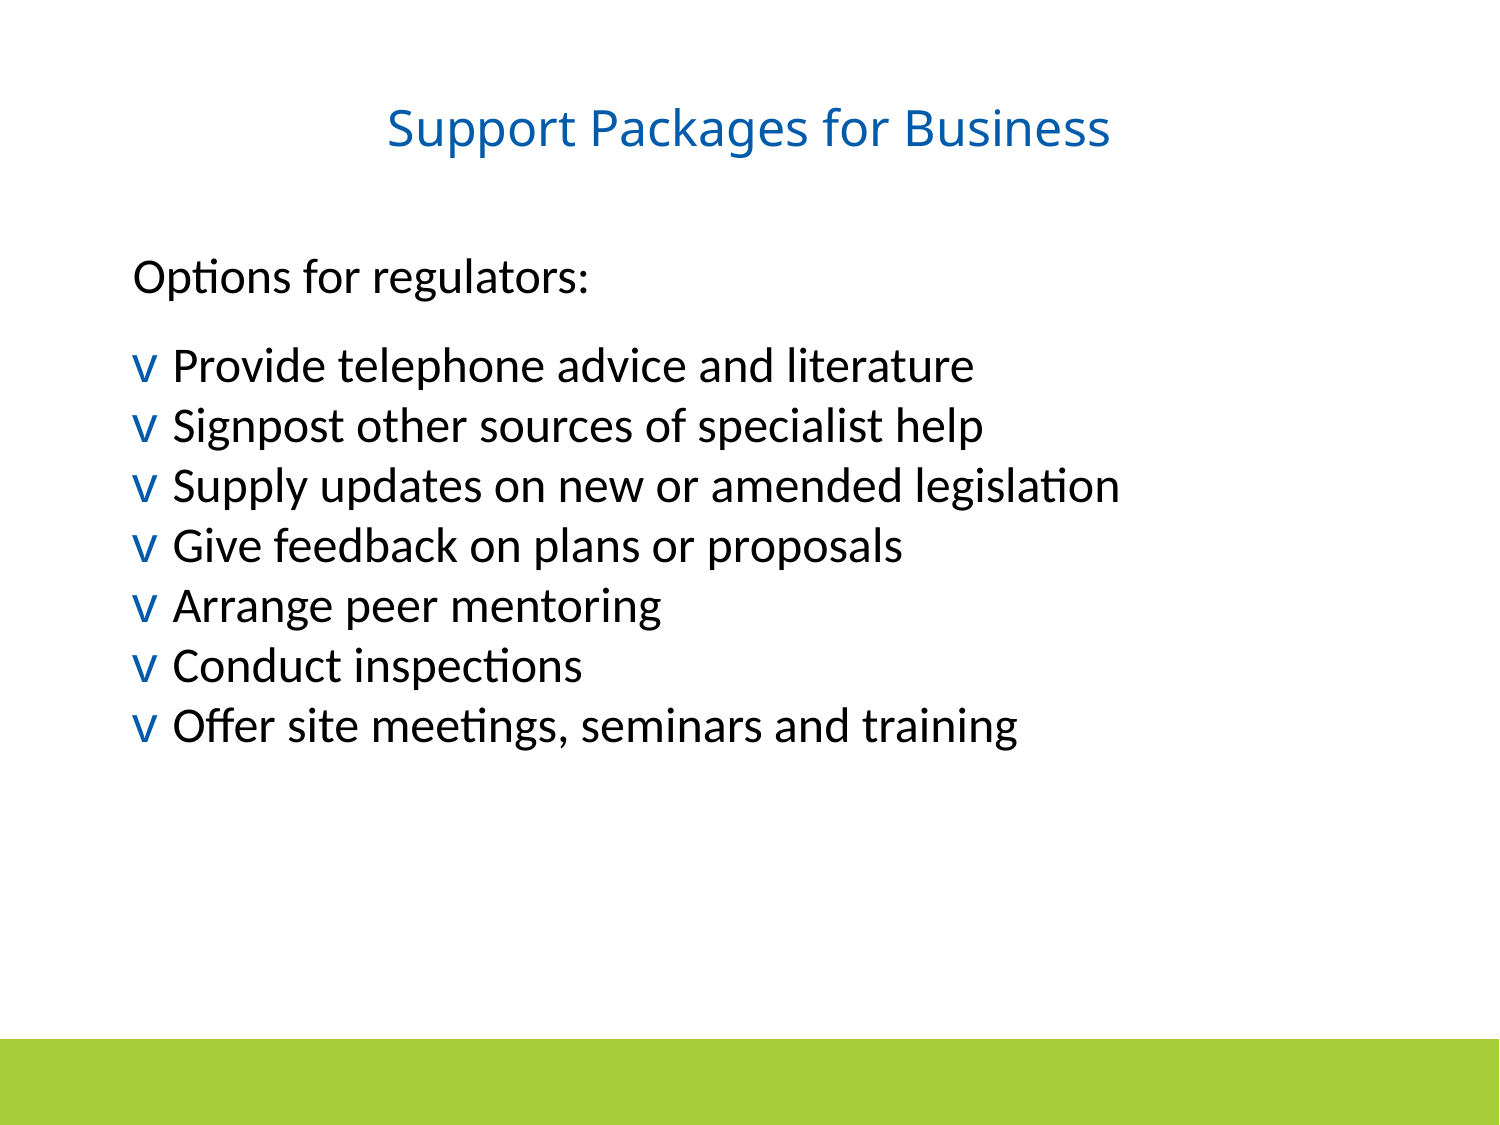

Support Packages for Business
Options for regulators:
v Provide telephone advice and literature
v Signpost other sources of specialist help
v Supply updates on new or amended legislation
v Give feedback on plans or proposals
v Arrange peer mentoring
v Conduct inspections
v Offer site meetings, seminars and training